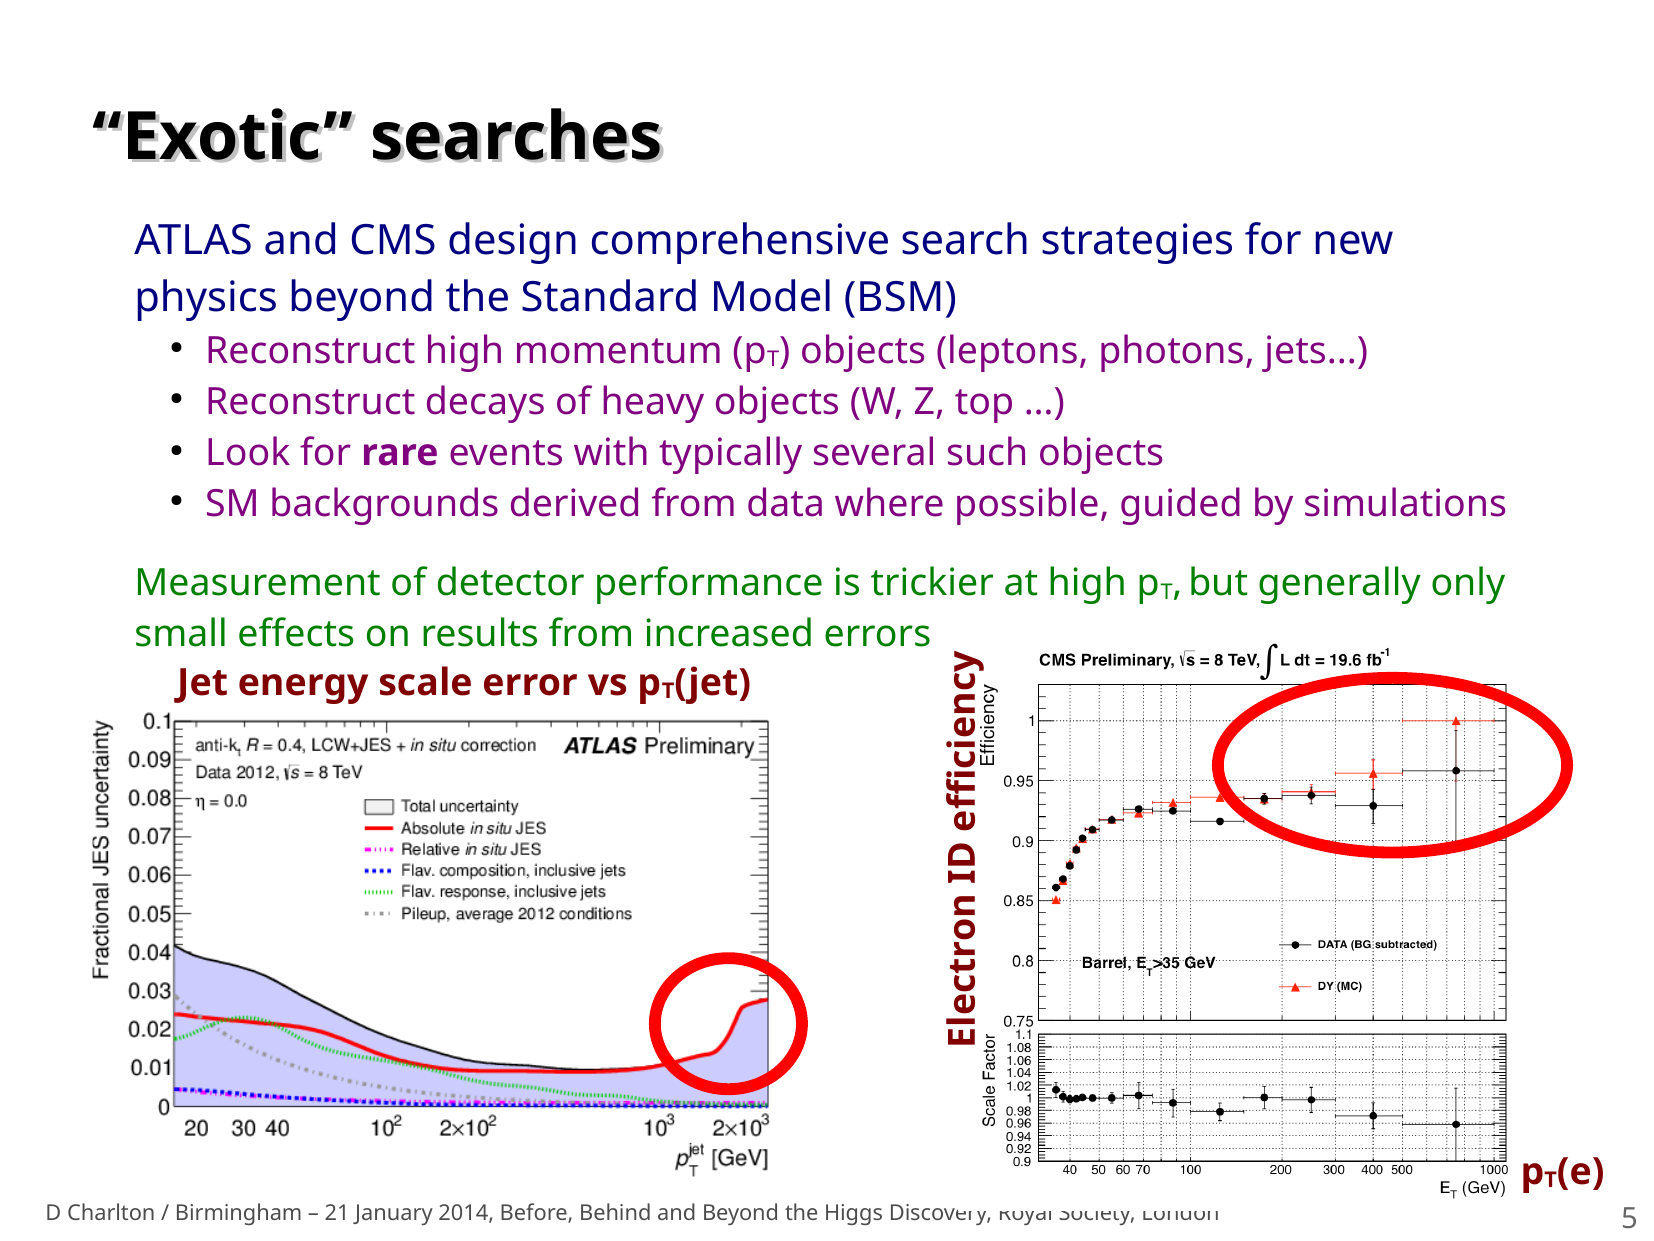

“Exotic” searches
ATLAS and CMS design comprehensive search strategies for new physics beyond the Standard Model (BSM)
Reconstruct high momentum (pT) objects (leptons, photons, jets...)
Reconstruct decays of heavy objects (W, Z, top …)
Look for rare events with typically several such objects
SM backgrounds derived from data where possible, guided by simulations
Measurement of detector performance is trickier at high pT, but generally only small effects on results from increased errors
Electron ID efficiency
Jet energy scale error vs pT(jet)
pT(e)